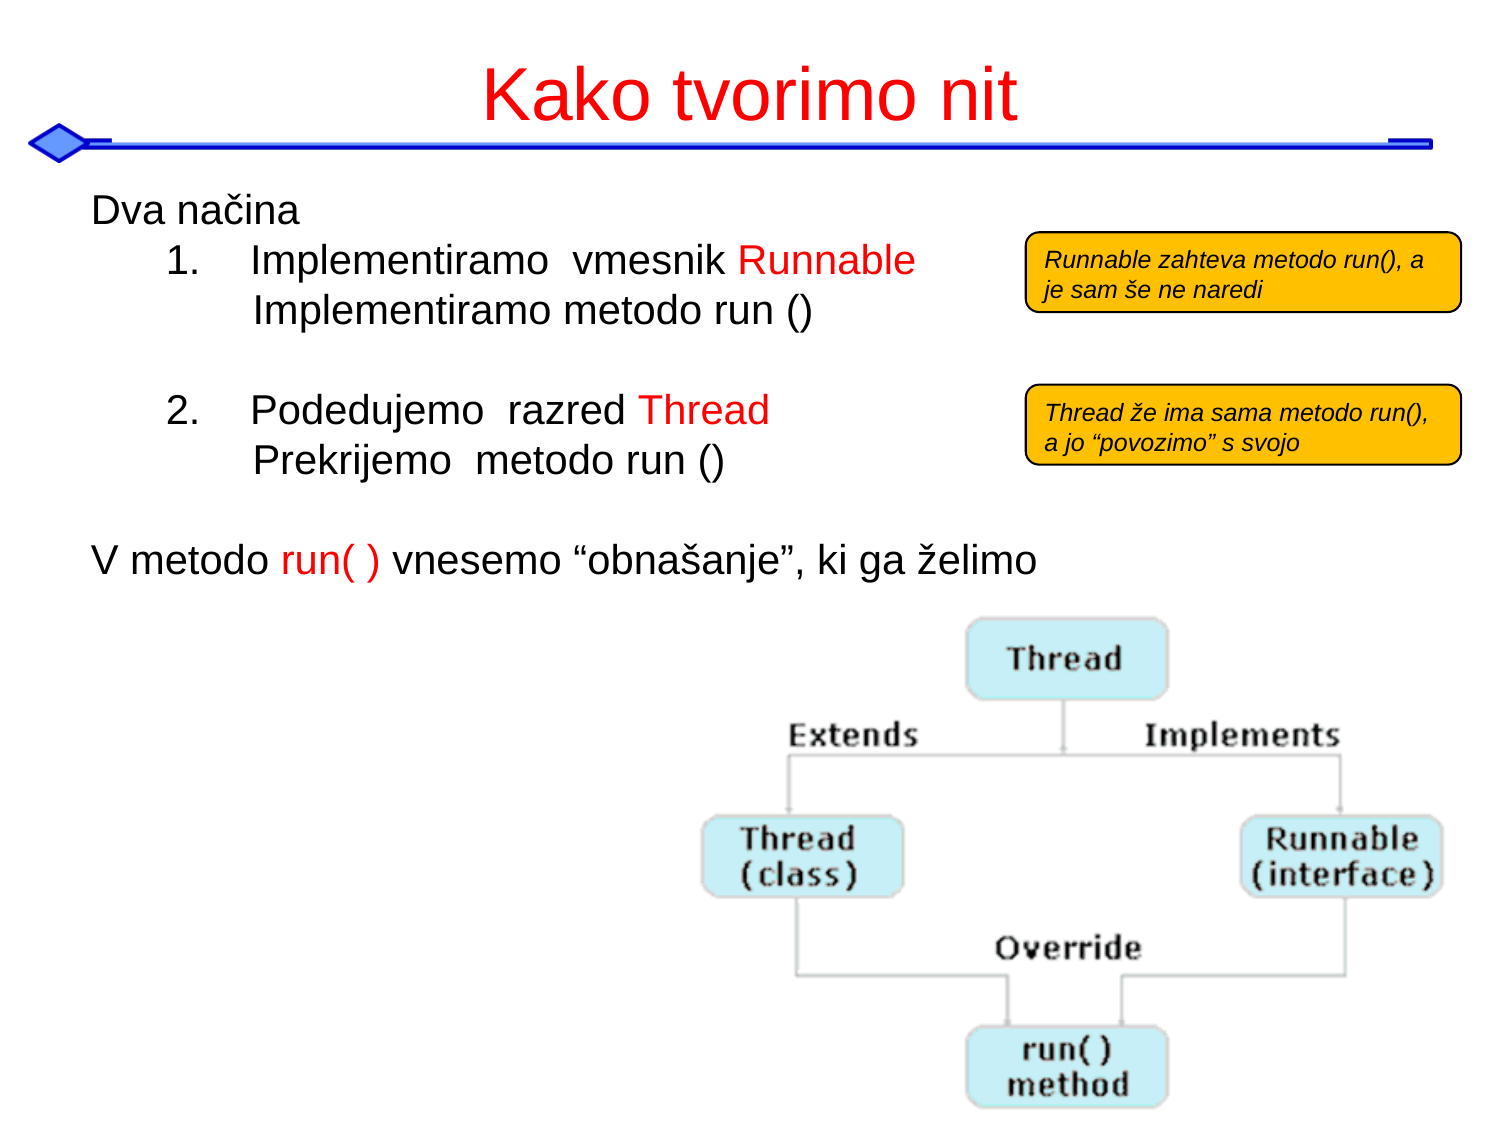

# Kako tvorimo nit
Dva načina
Implementiramo vmesnik Runnable
 Implementiramo metodo run ()
Podedujemo razred Thread
 Prekrijemo metodo run ()
V metodo run( ) vnesemo “obnašanje”, ki ga želimo
Runnable zahteva metodo run(), a je sam še ne naredi
Thread že ima sama metodo run(), a jo “povozimo” s svojo